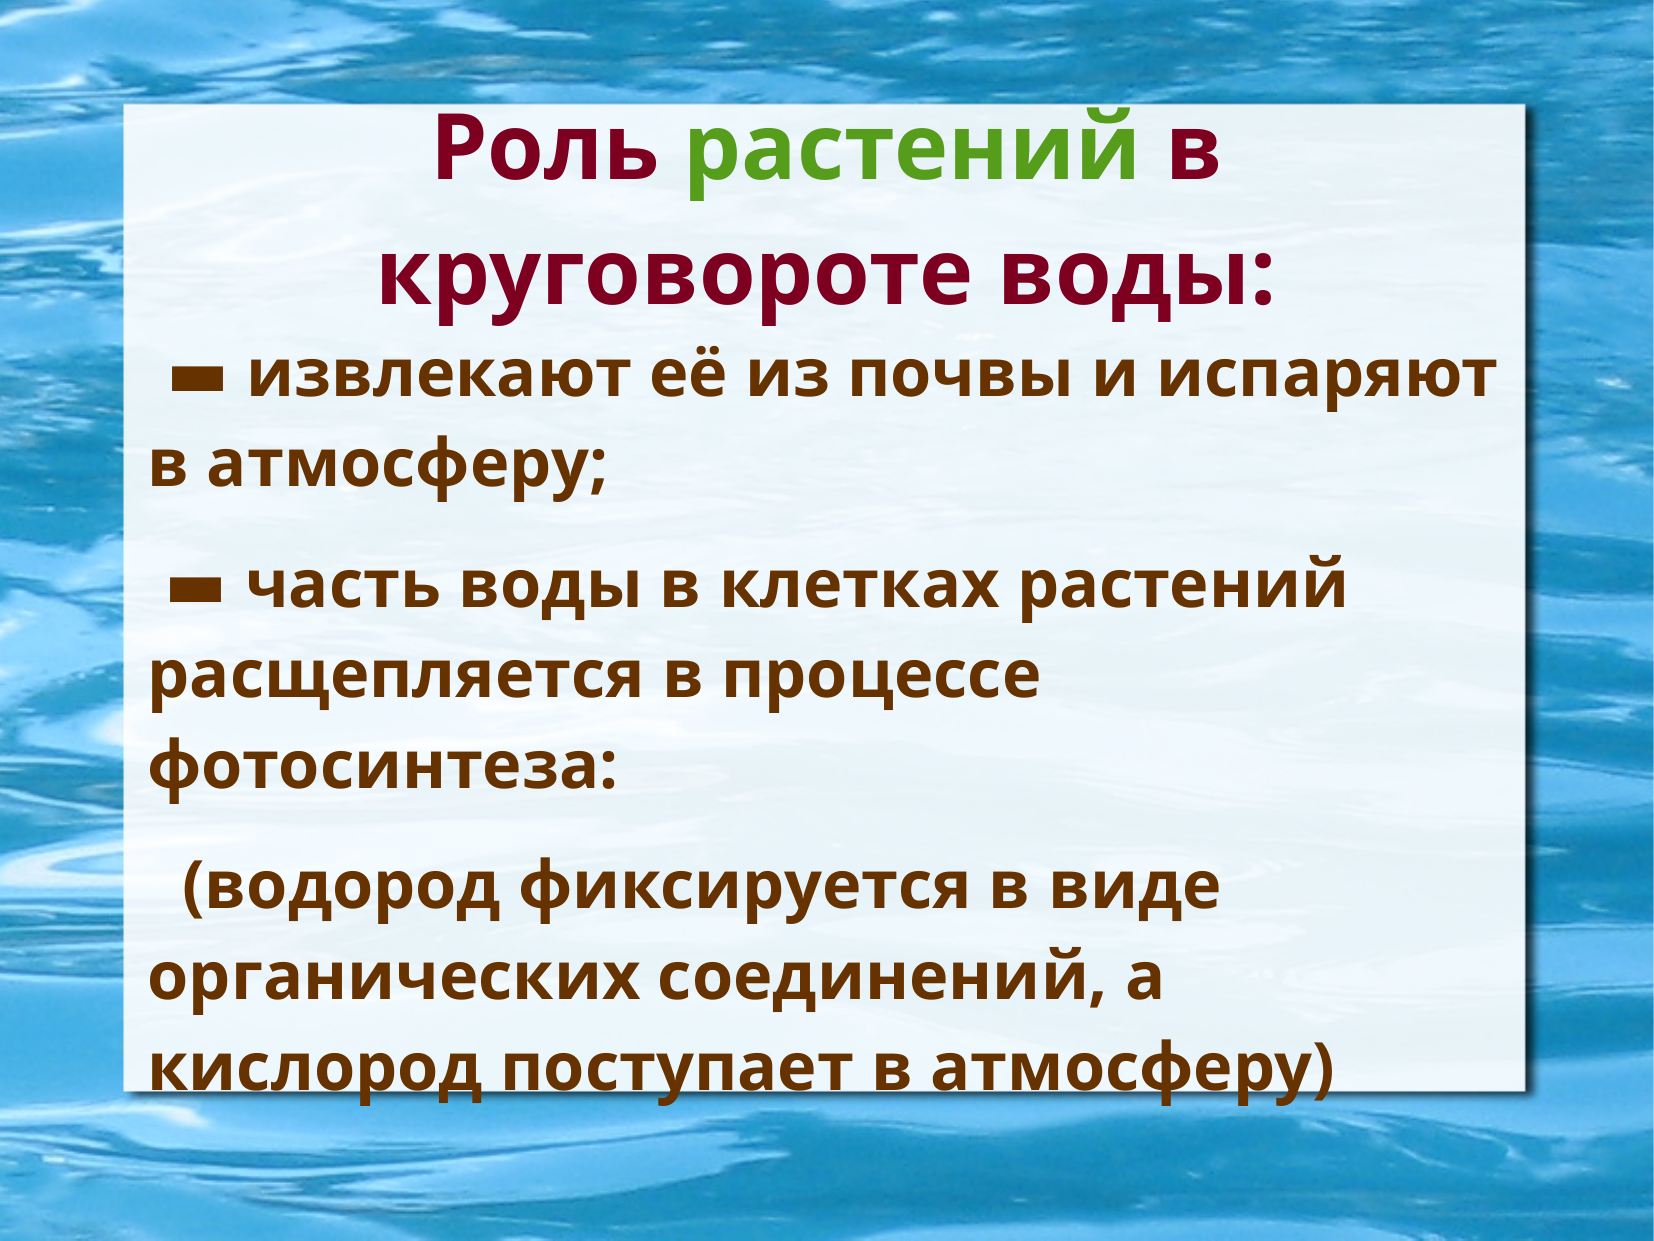

# Роль растений в круговороте воды:
 ▬ извлекают её из почвы и испаряют в атмосферу;
 ▬ часть воды в клетках растений расщепляется в процессе фотосинтеза:
 (водород фиксируется в виде органических соединений, а кислород поступает в атмосферу)